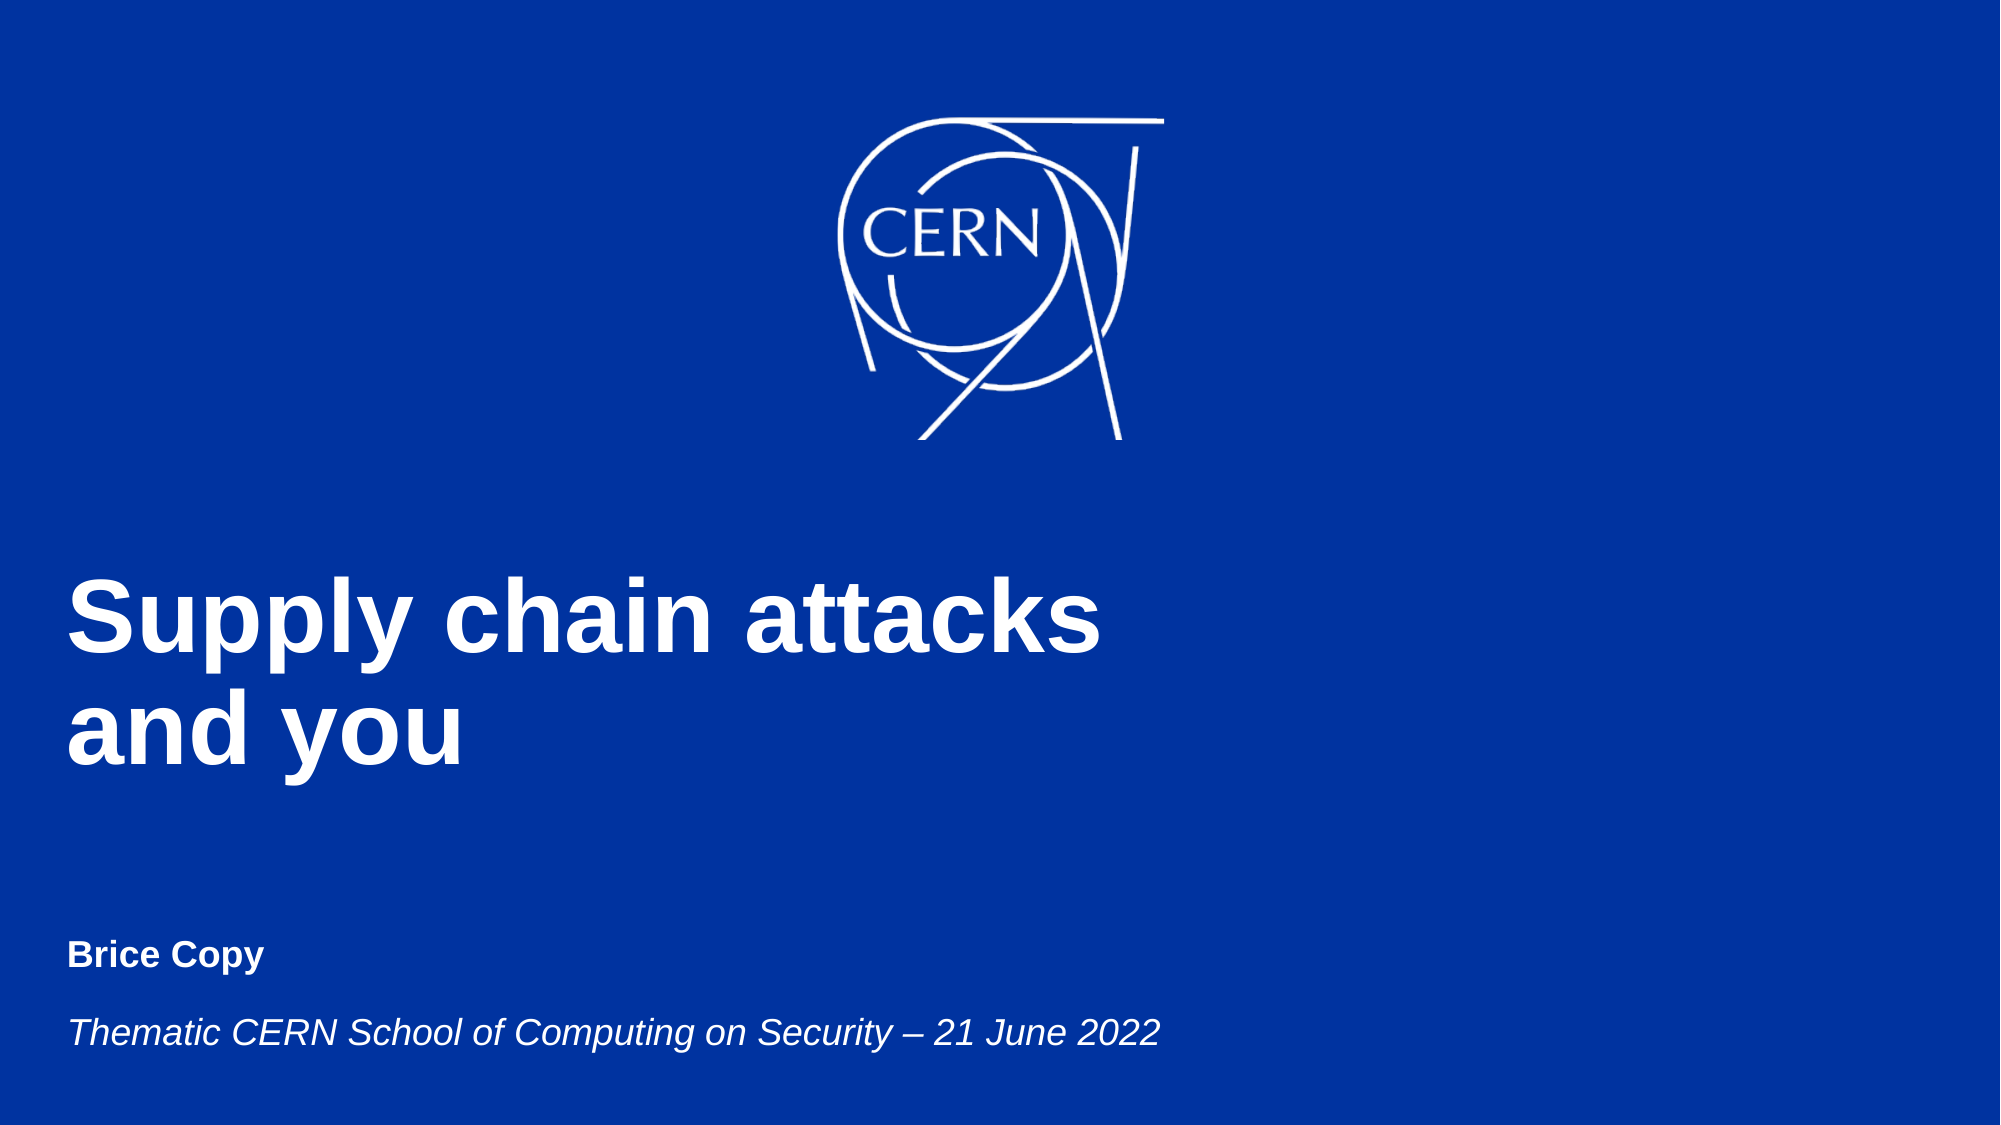

# Supply chain attacks and you
Brice Copy
Thematic CERN School of Computing on Security – 21 June 2022